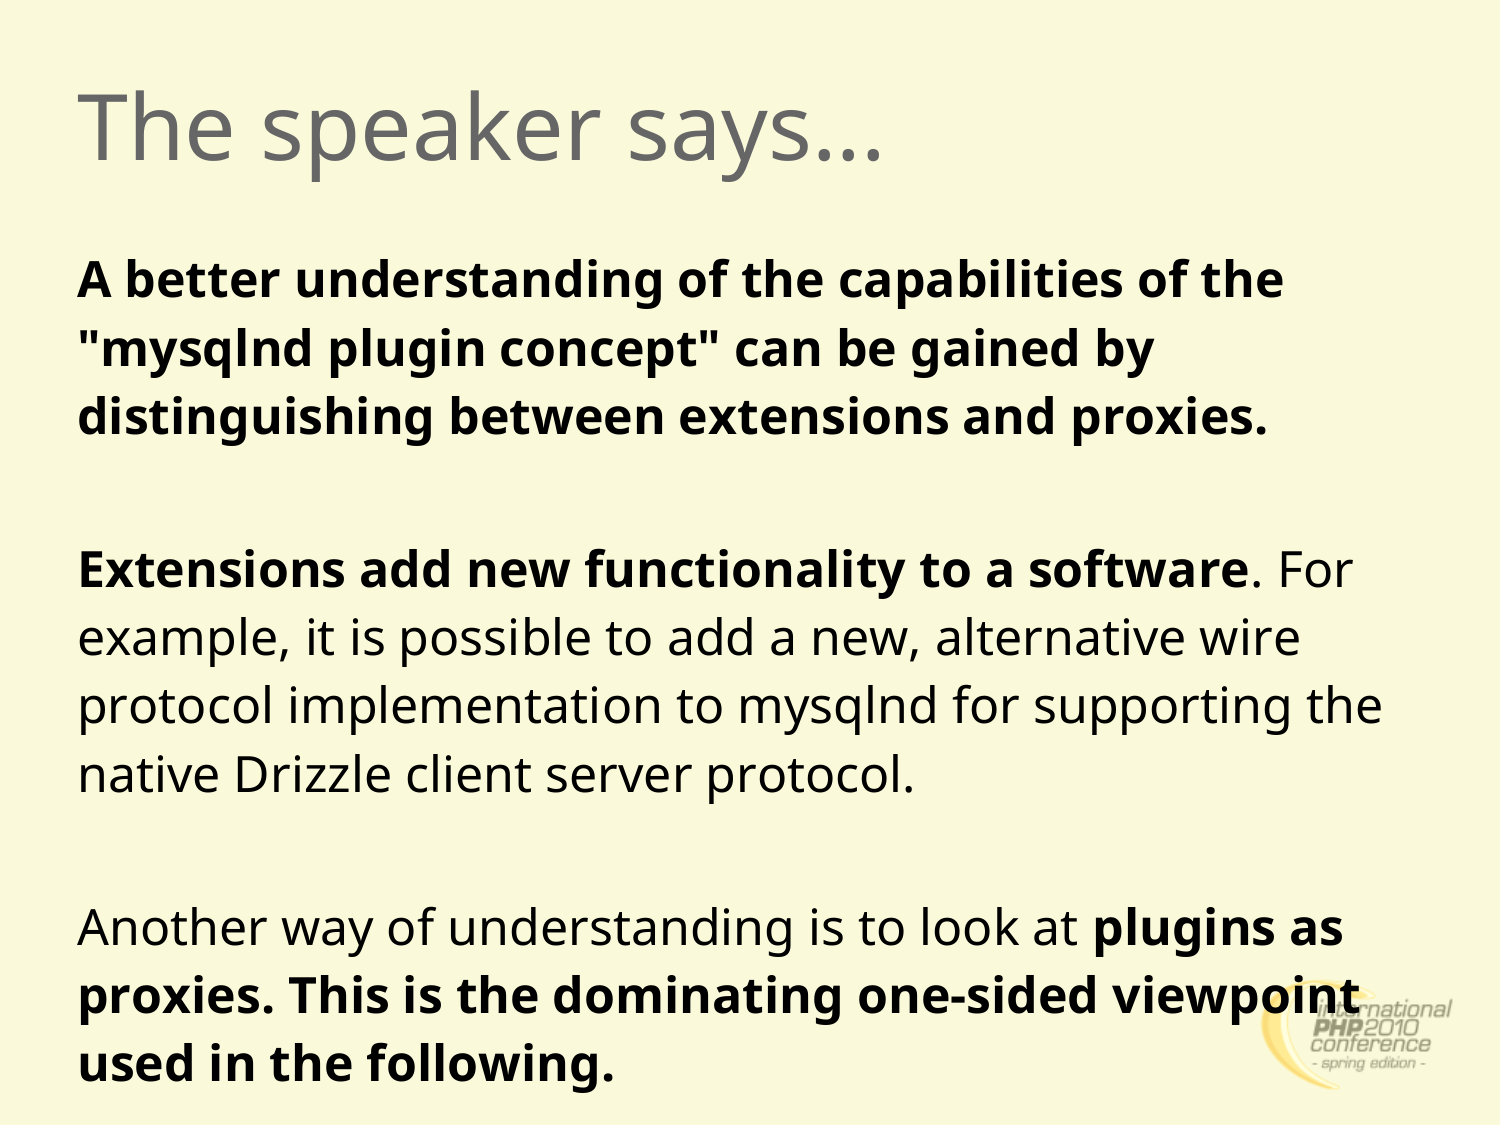

# The speaker says...
A better understanding of the capabilities of the "mysqlnd plugin concept" can be gained by distinguishing between extensions and proxies.
Extensions add new functionality to a software. For example, it is possible to add a new, alternative wire protocol implementation to mysqlnd for supporting the native Drizzle client server protocol.
Another way of understanding is to look at plugins as proxies. This is the dominating one-sided viewpoint used in the following.